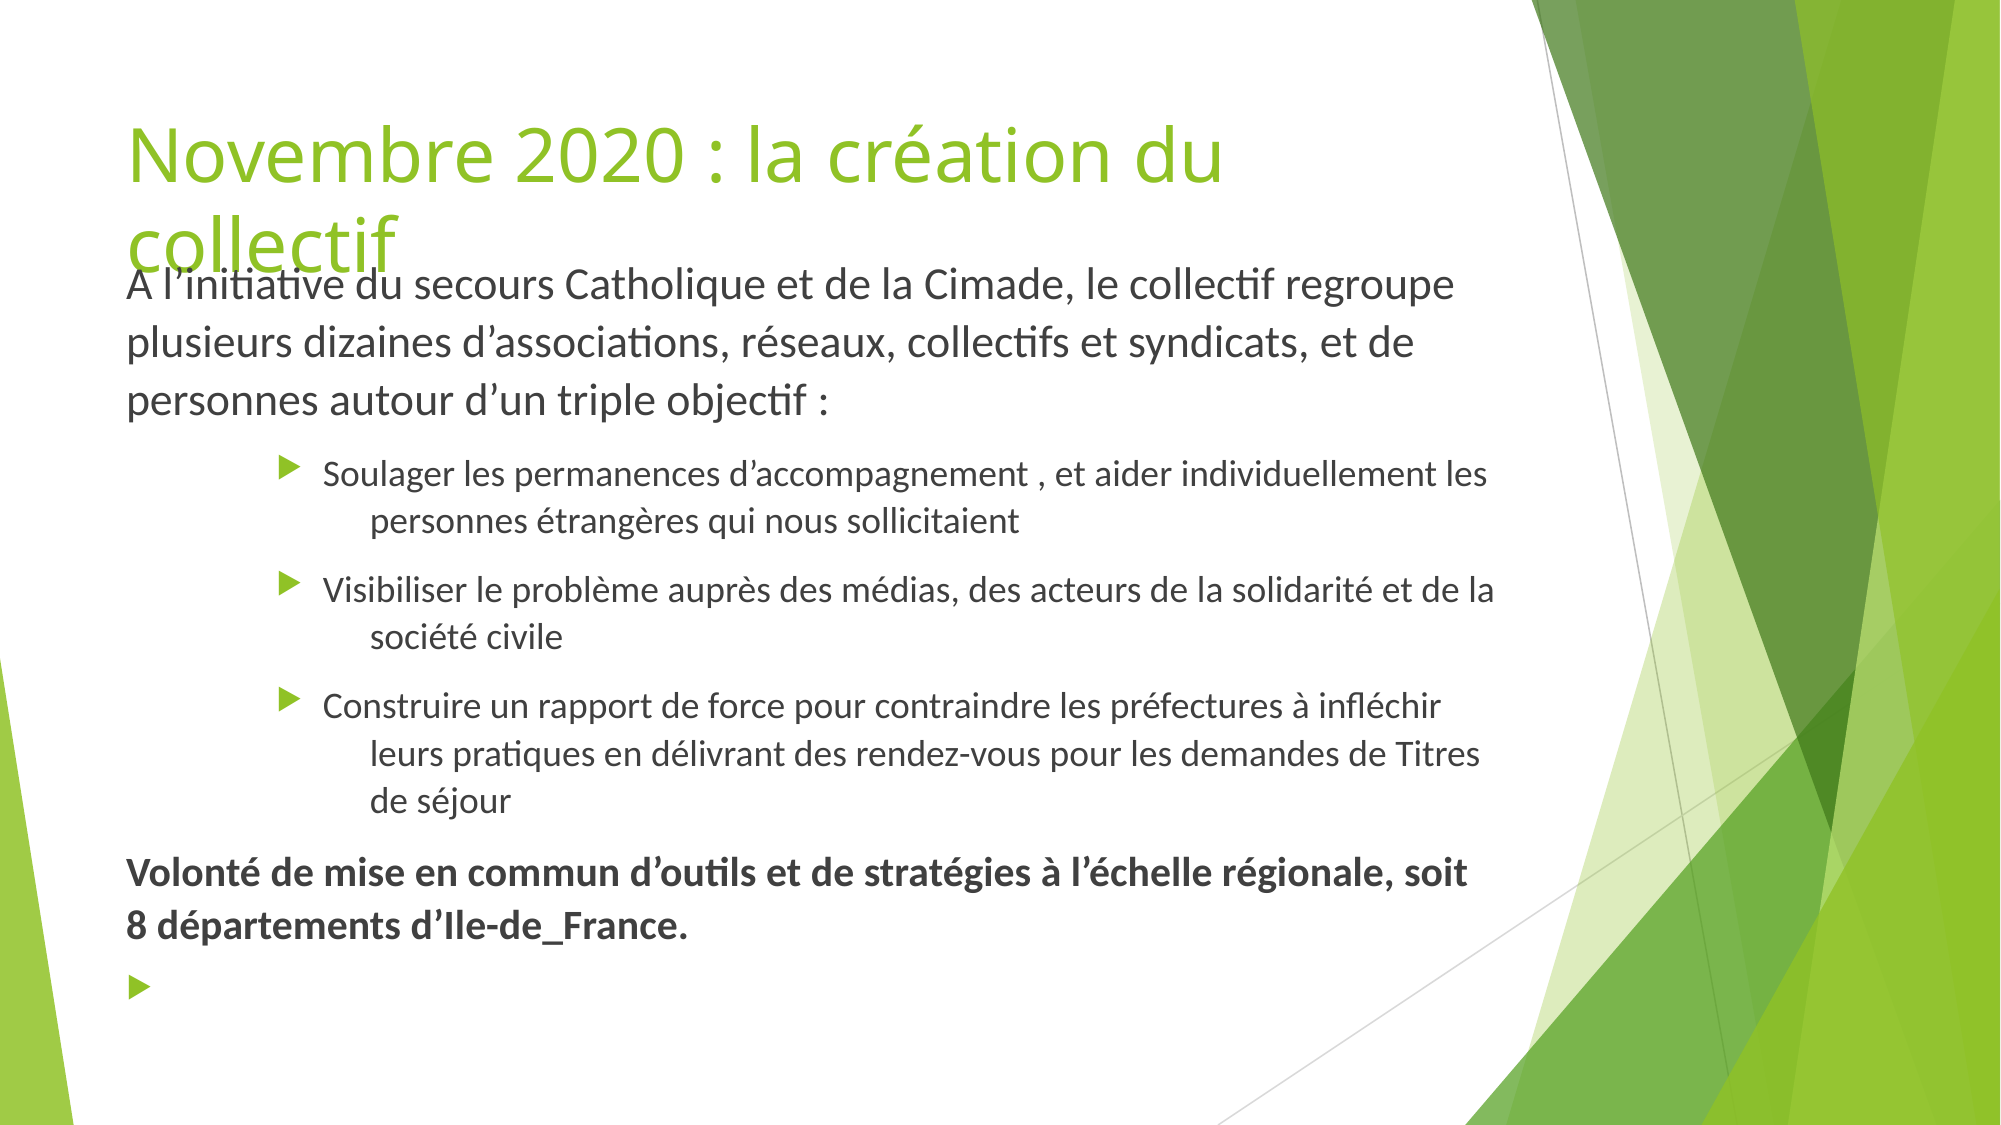

# Novembre 2020 : la création du collectif
A l’initiative du secours Catholique et de la Cimade, le collectif regroupe plusieurs dizaines d’associations, réseaux, collectifs et syndicats, et de personnes autour d’un triple objectif :
Soulager les permanences d’accompagnement , et aider individuellement les personnes étrangères qui nous sollicitaient
Visibiliser le problème auprès des médias, des acteurs de la solidarité et de la société civile
Construire un rapport de force pour contraindre les préfectures à infléchir leurs pratiques en délivrant des rendez-vous pour les demandes de Titres de séjour
Volonté de mise en commun d’outils et de stratégies à l’échelle régionale, soit 8 départements d’Ile-de_France.